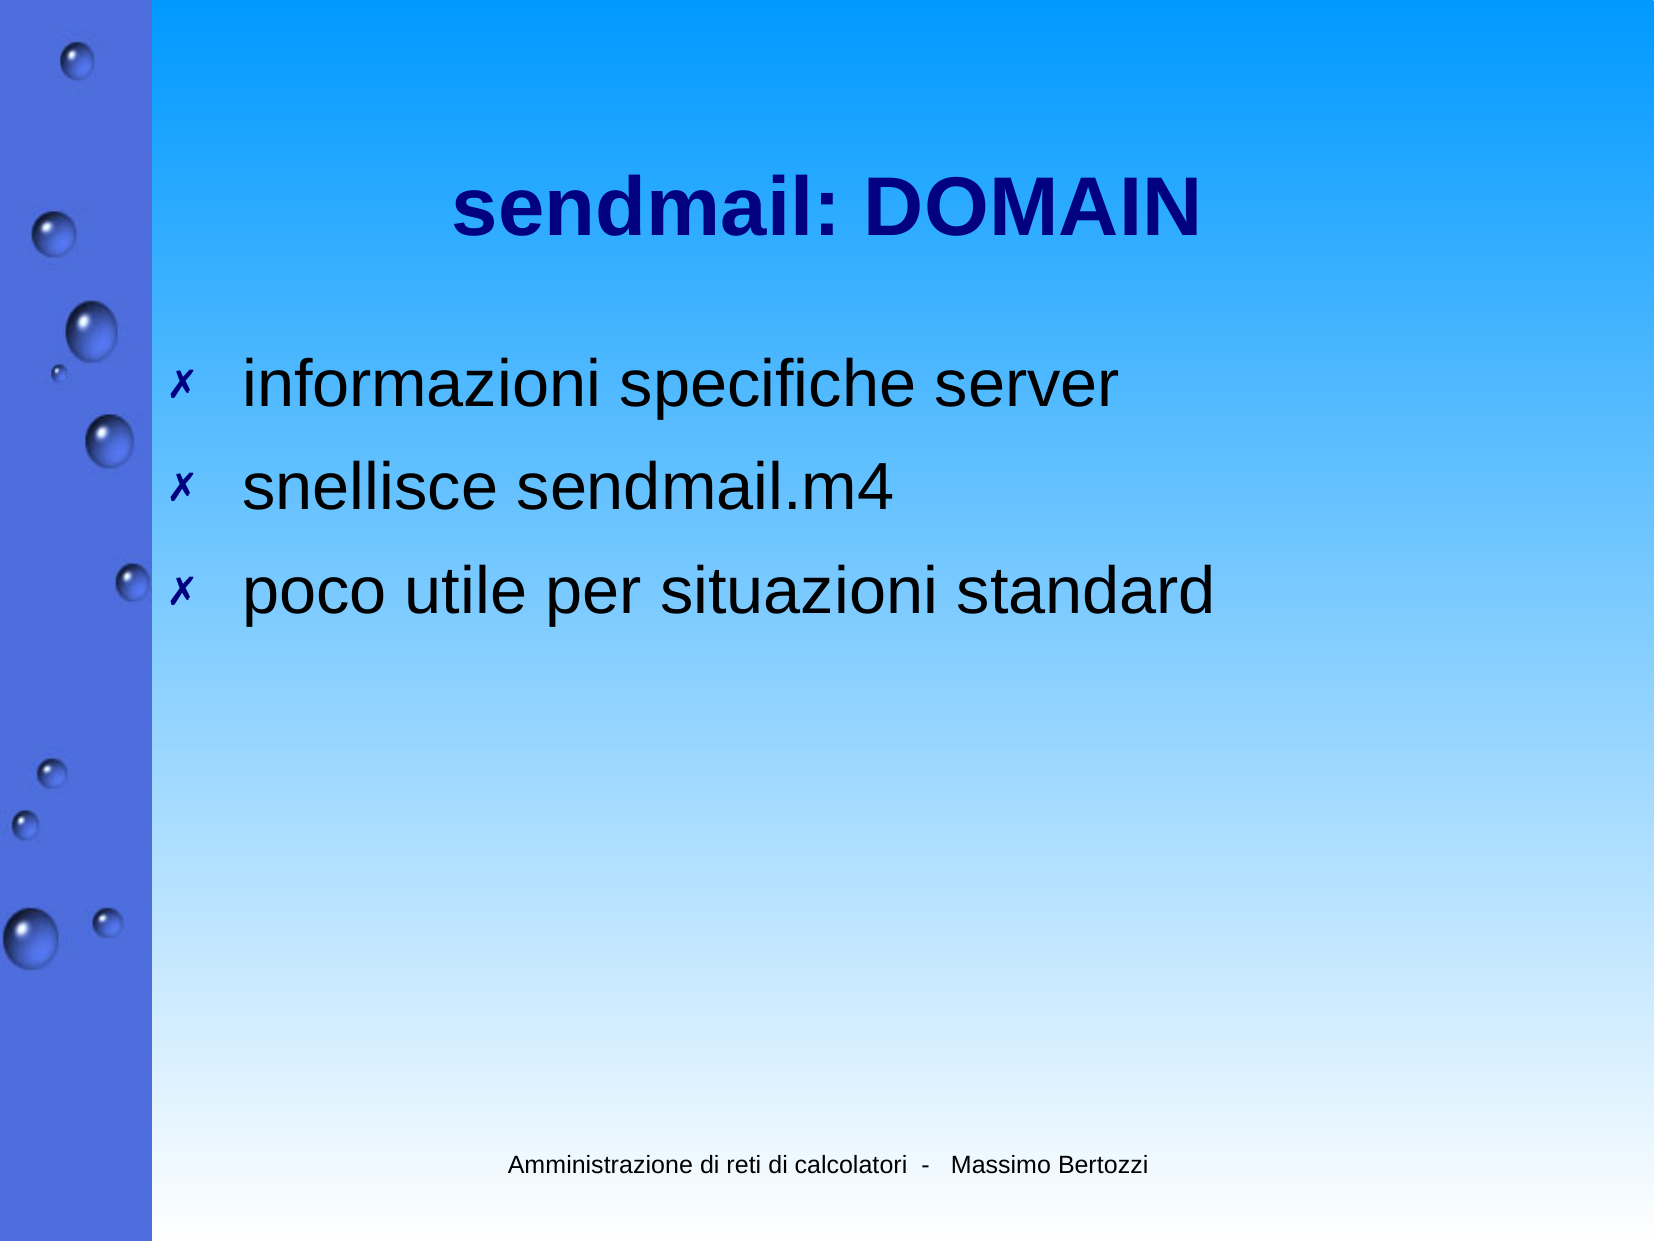

# sendmail: DOMAIN
informazioni specifiche server
snellisce sendmail.m4
poco utile per situazioni standard